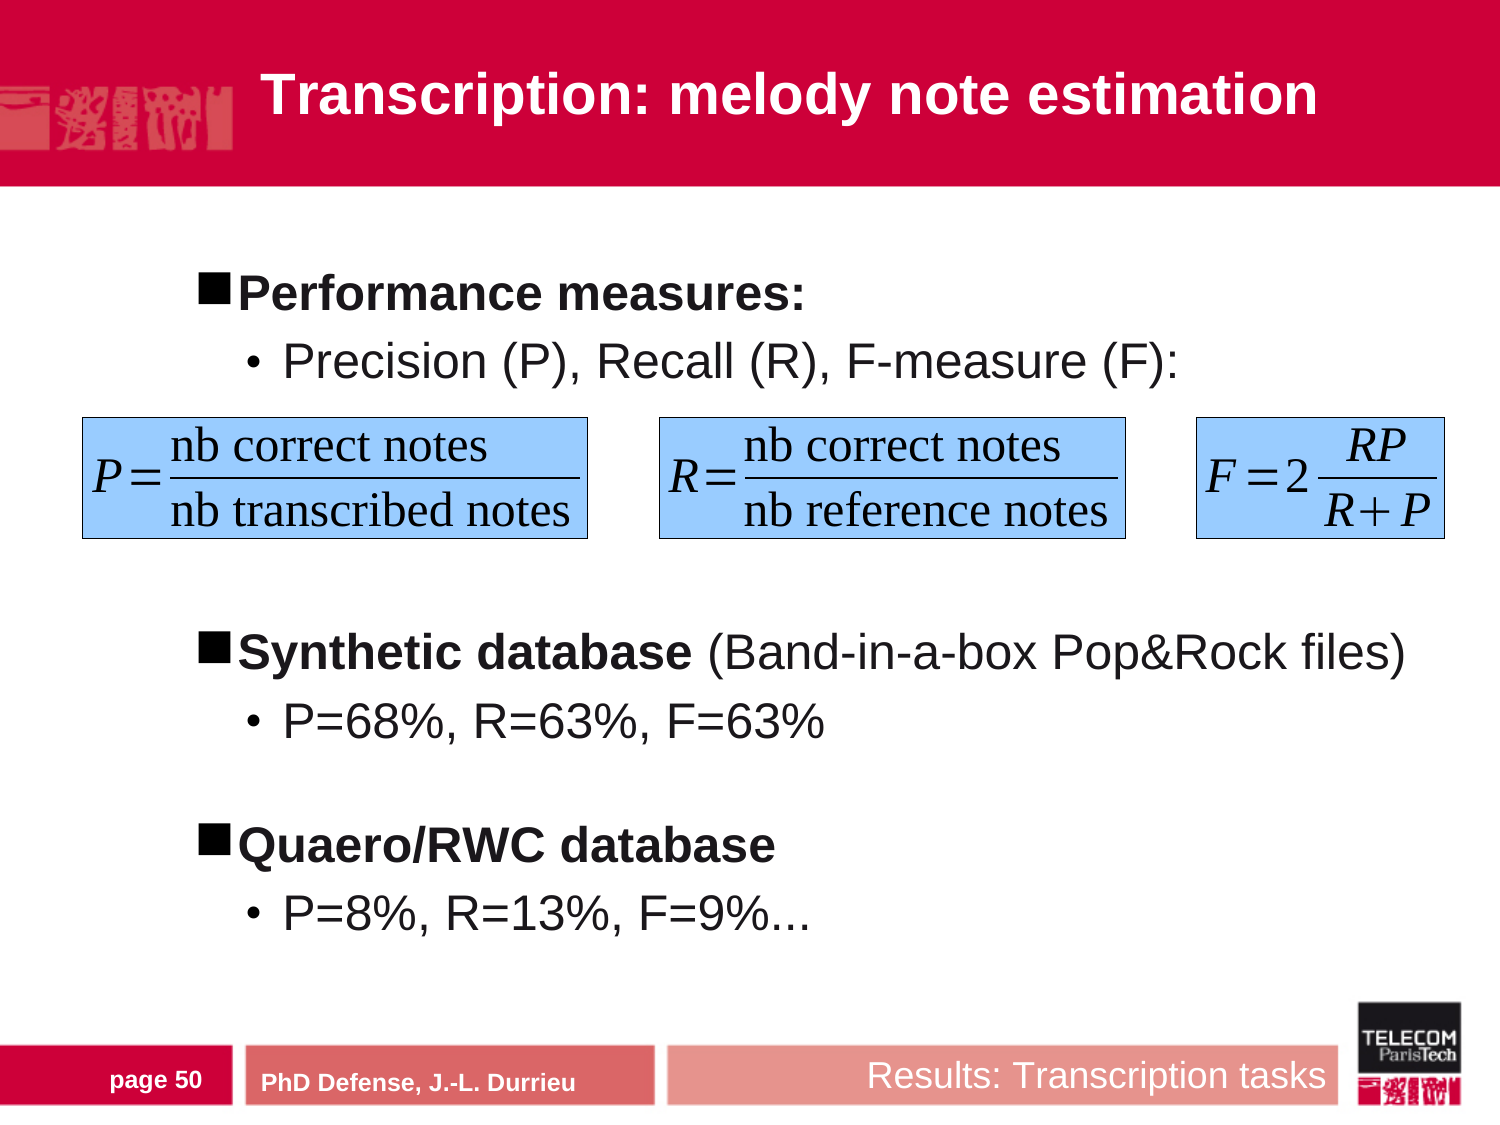

# Transcription: melody note estimation
Performance measures:
Precision (P), Recall (R), F-measure (F):
Synthetic database (Band-in-a-box Pop&Rock files)
P=68%, R=63%, F=63%
Quaero/RWC database
P=8%, R=13%, F=9%...
Results: Transcription tasks
50